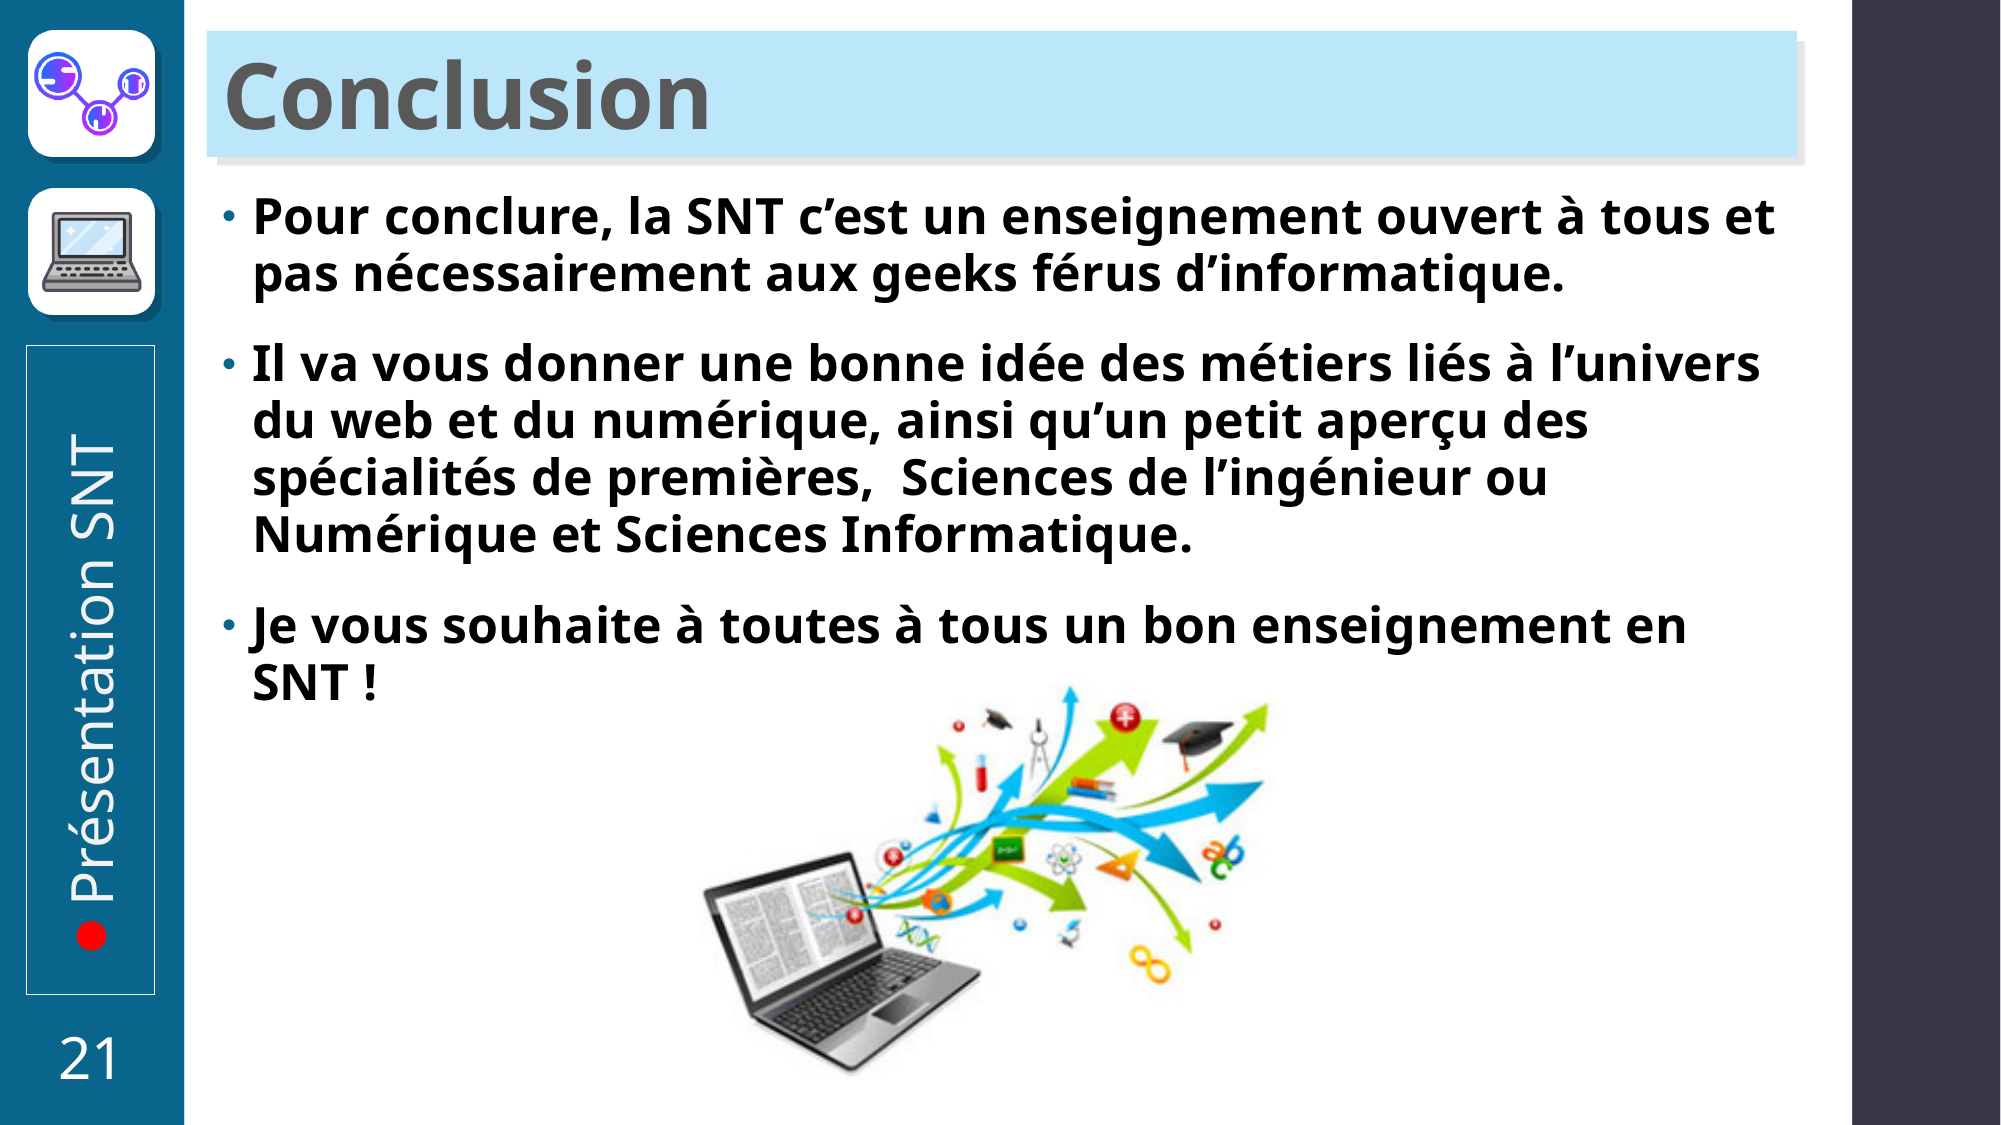

# Conclusion
Pour conclure, la SNT c’est un enseignement ouvert à tous et pas nécessairement aux geeks férus d’informatique.
Il va vous donner une bonne idée des métiers liés à l’univers du web et du numérique, ainsi qu’un petit aperçu des spécialités de premières, Sciences de l’ingénieur ou Numérique et Sciences Informatique.
Je vous souhaite à toutes à tous un bon enseignement en SNT !
Présentation SNT